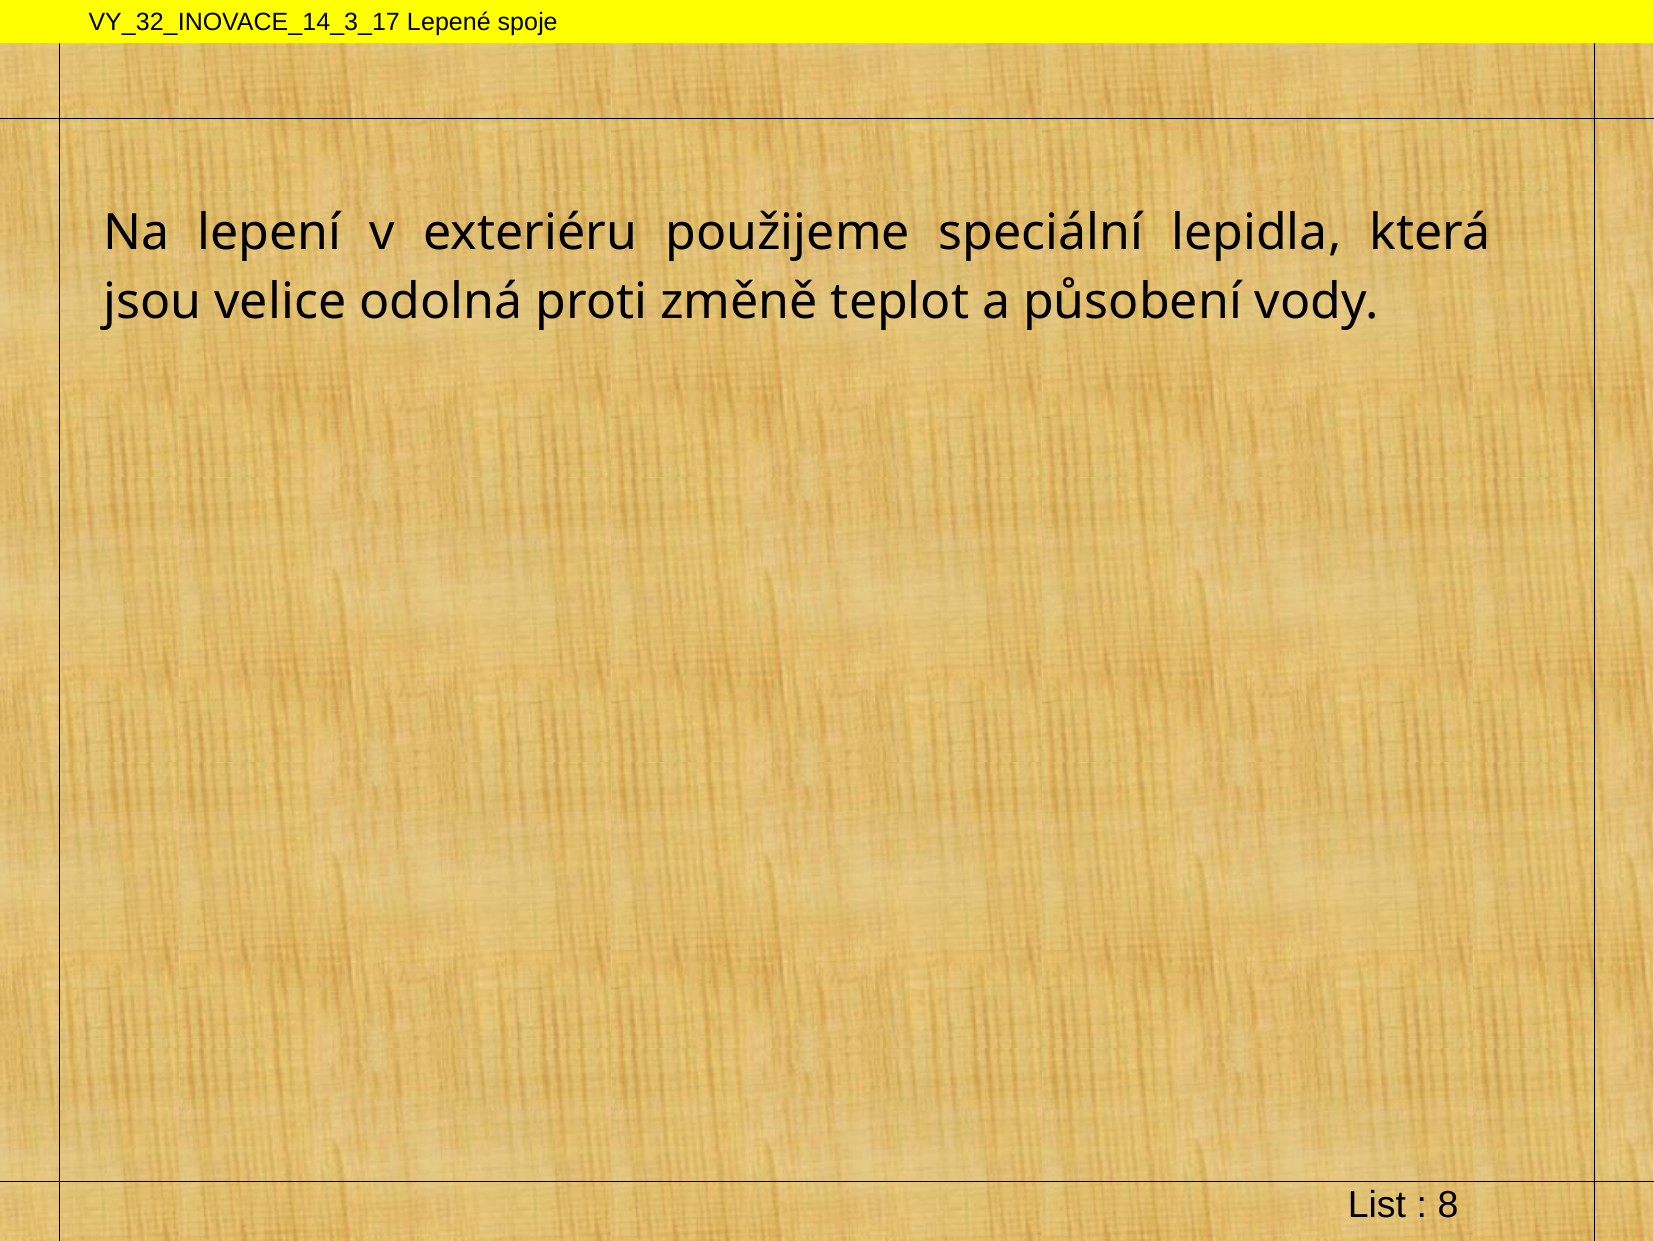

VY_32_INOVACE_14_3_17 Lepené spoje
Na lepení v exteriéru použijeme speciální lepidla, která jsou velice odolná proti změně teplot a působení vody.
List :